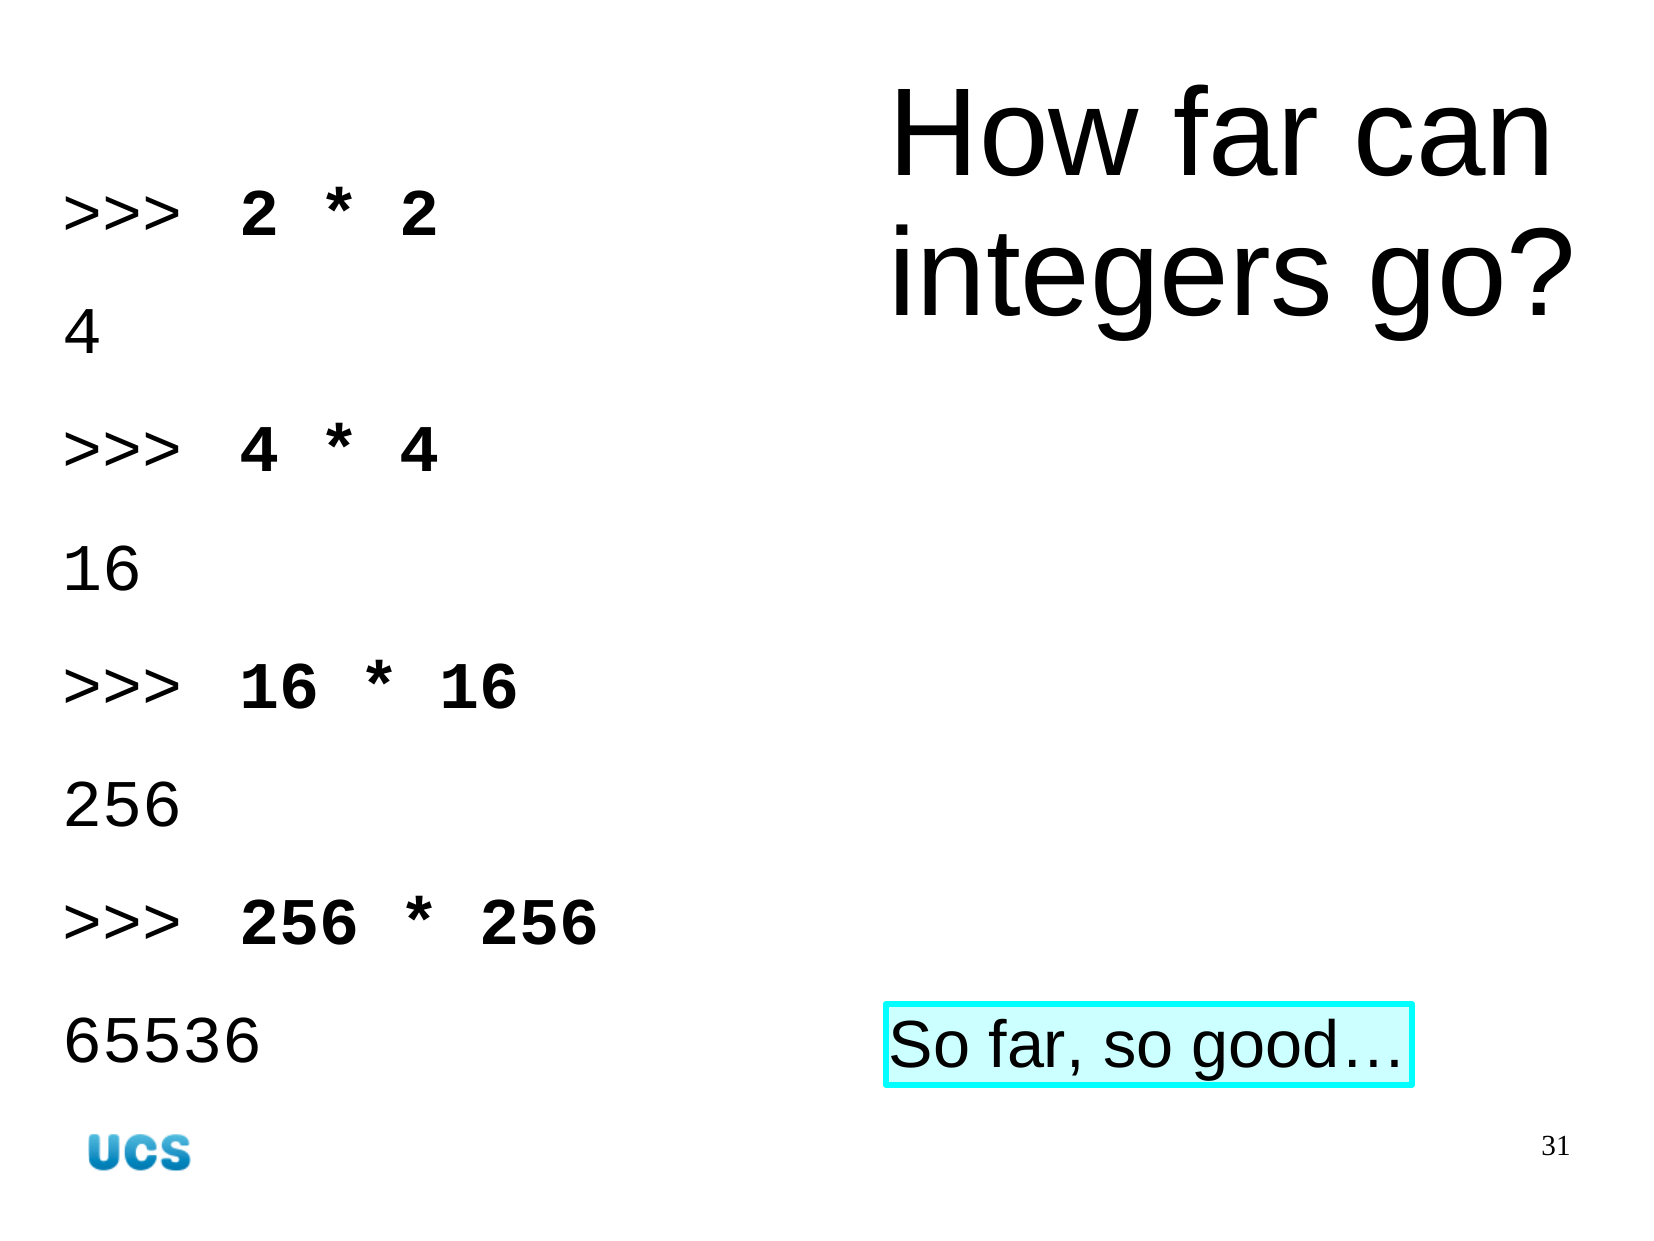

How far can
integers go?
>>>
2 * 2
4
>>>
4 * 4
16
>>>
16 * 16
256
>>>
256 * 256
65536
So far, so good…
31